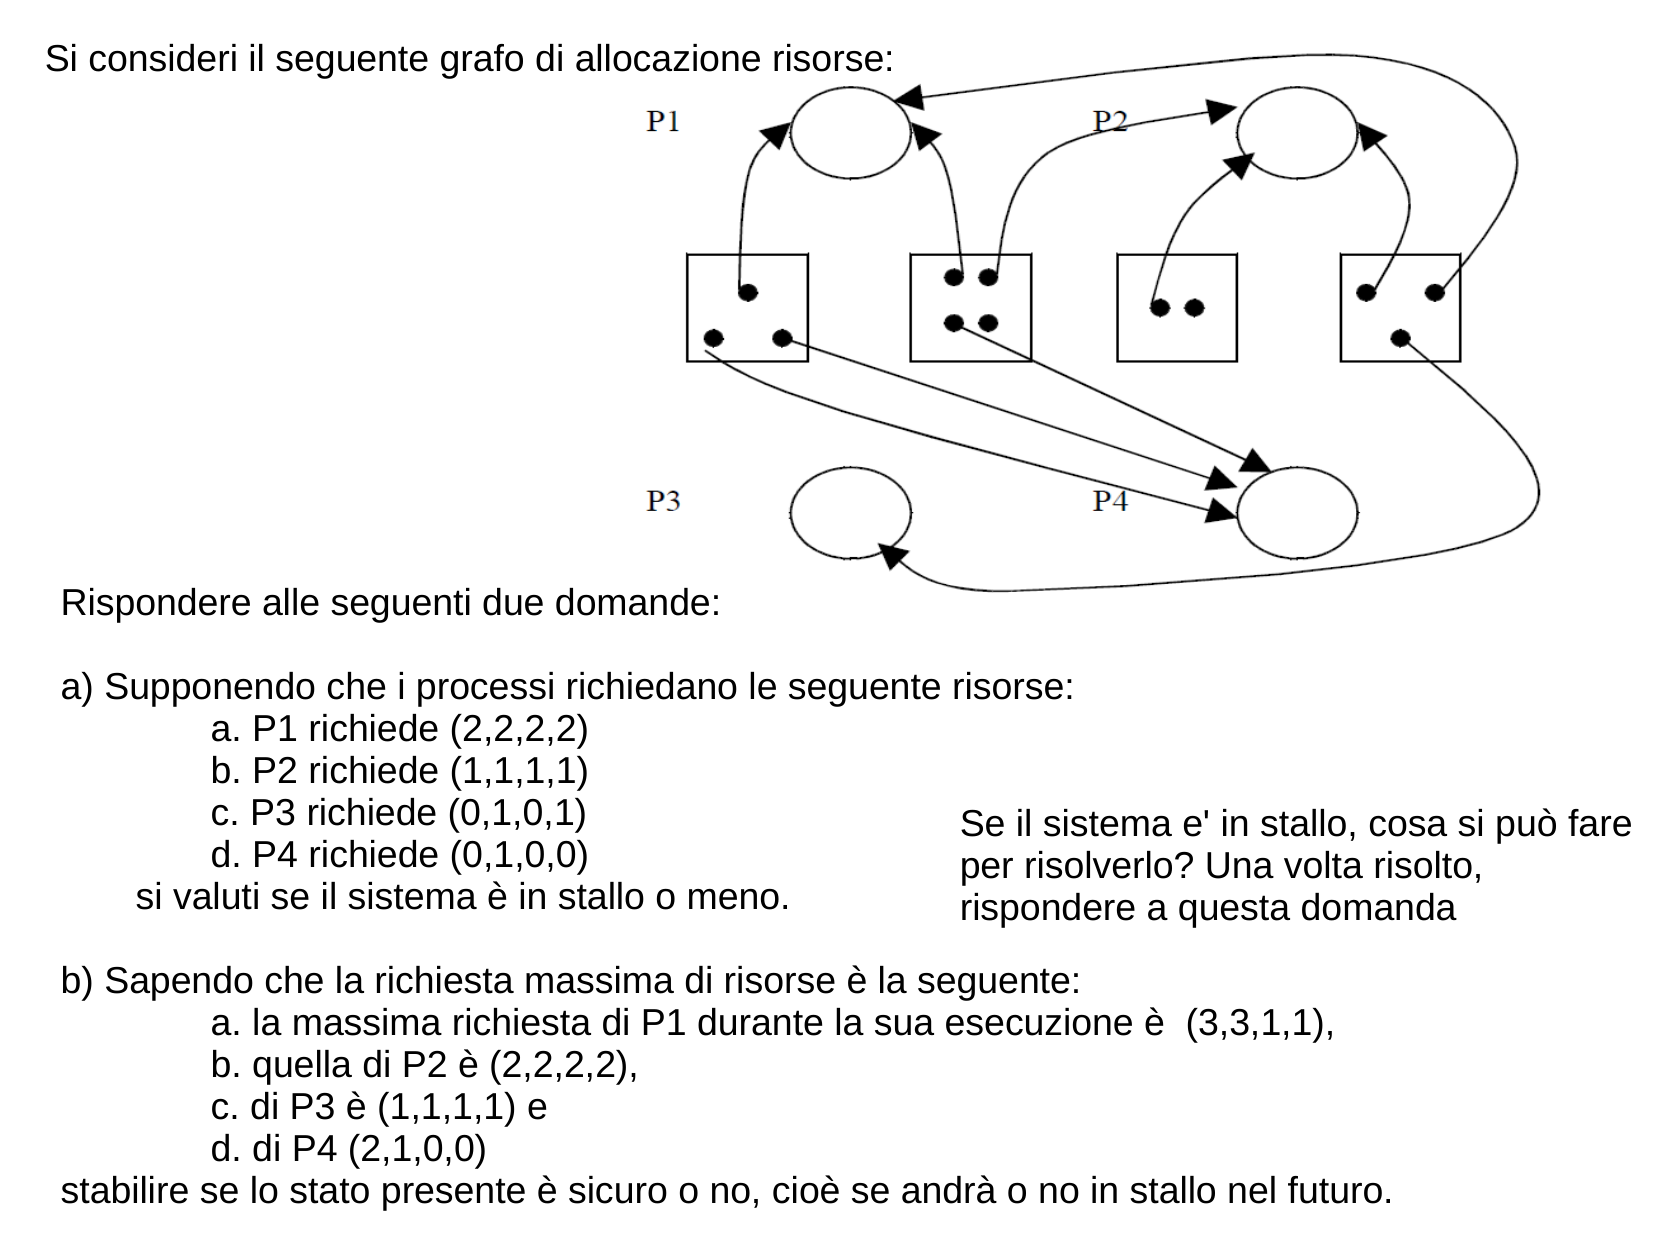

Si consideri il seguente grafo di allocazione risorse:
Rispondere alle seguenti due domande:
a) Supponendo che i processi richiedano le seguente risorse:
		a. P1 richiede (2,2,2,2)
		b. P2 richiede (1,1,1,1)
		c. P3 richiede (0,1,0,1)
		d. P4 richiede (0,1,0,0)
	si valuti se il sistema è in stallo o meno.
b) Sapendo che la richiesta massima di risorse è la seguente:
		a. la massima richiesta di P1 durante la sua esecuzione è 	(3,3,1,1),
		b. quella di P2 è (2,2,2,2),
		c. di P3 è (1,1,1,1) e
		d. di P4 (2,1,0,0)
stabilire se lo stato presente è sicuro o no, cioè se andrà o no in stallo nel futuro.
Se il sistema e' in stallo, cosa si può fare per risolverlo? Una volta risolto, rispondere a questa domanda